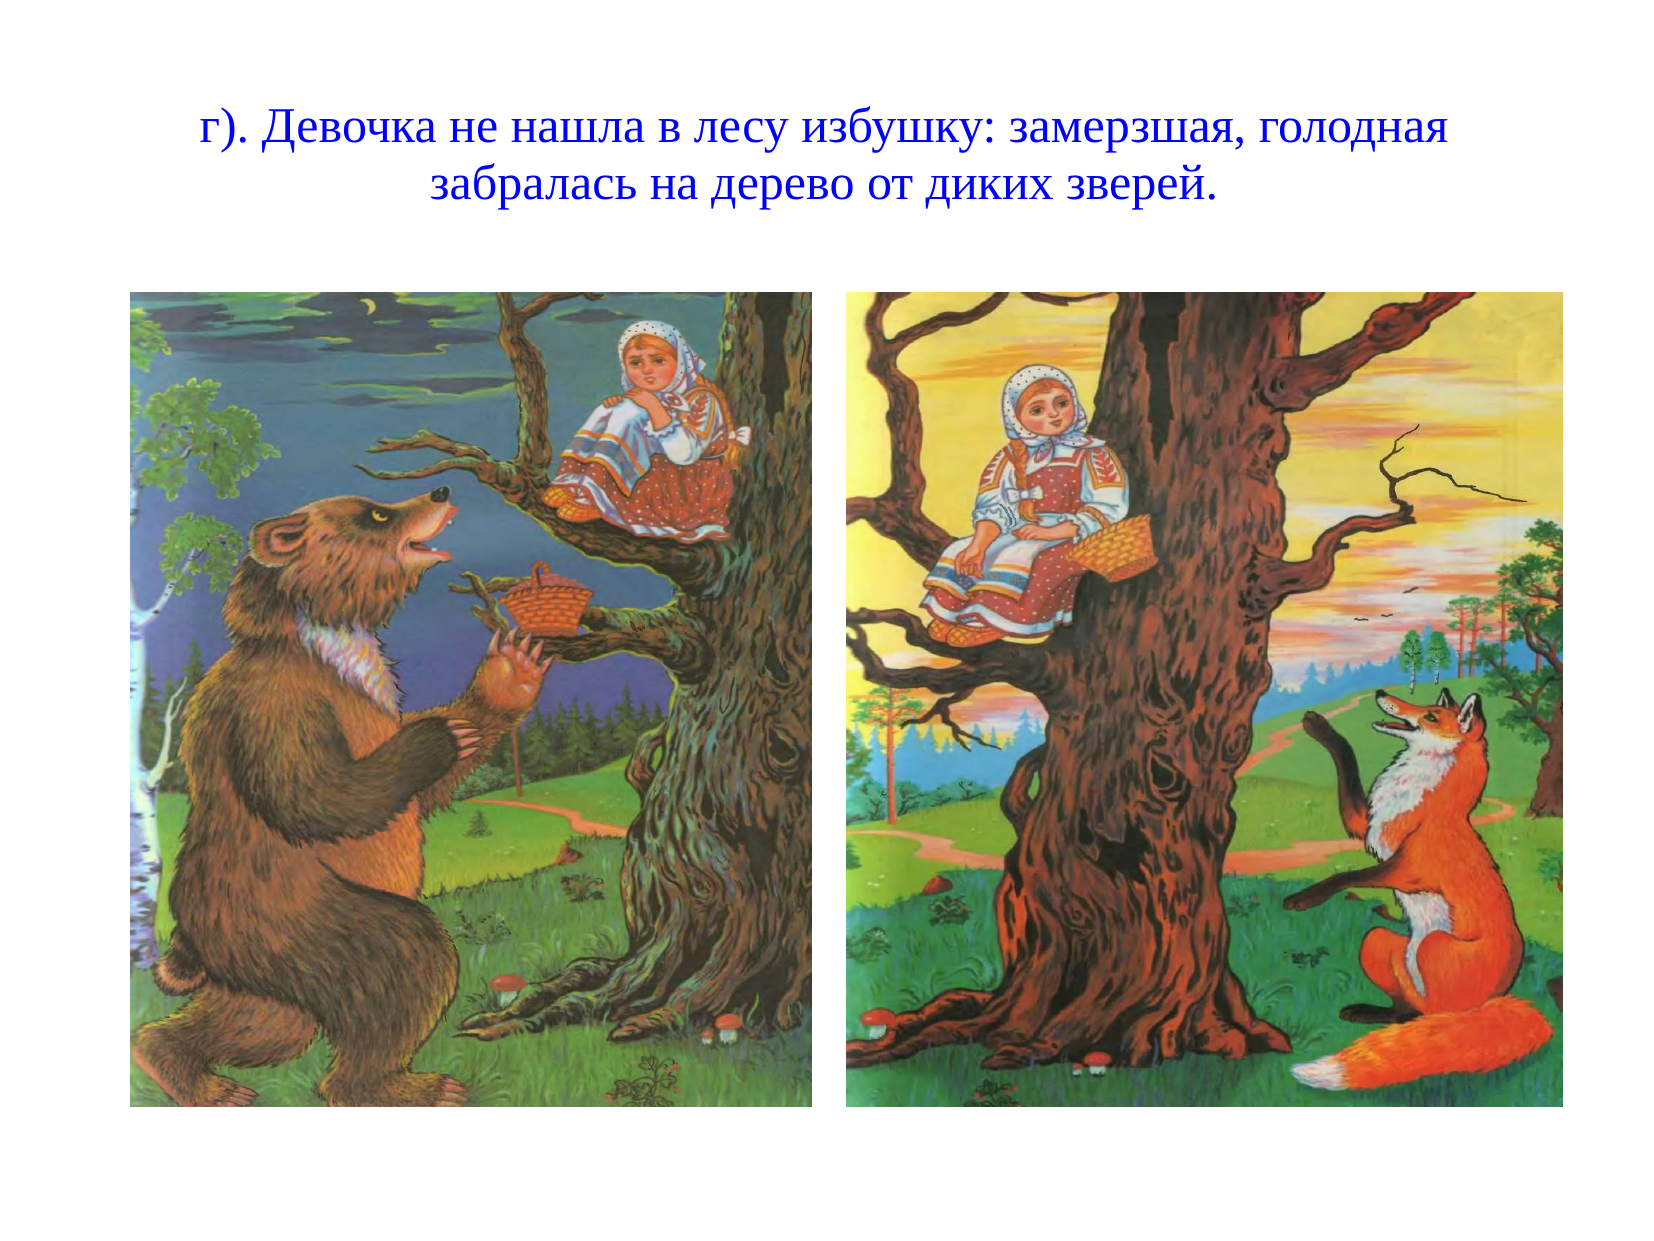

# г). Девочка не нашла в лесу избушку: замерзшая, голодная забралась на дерево от диких зверей.